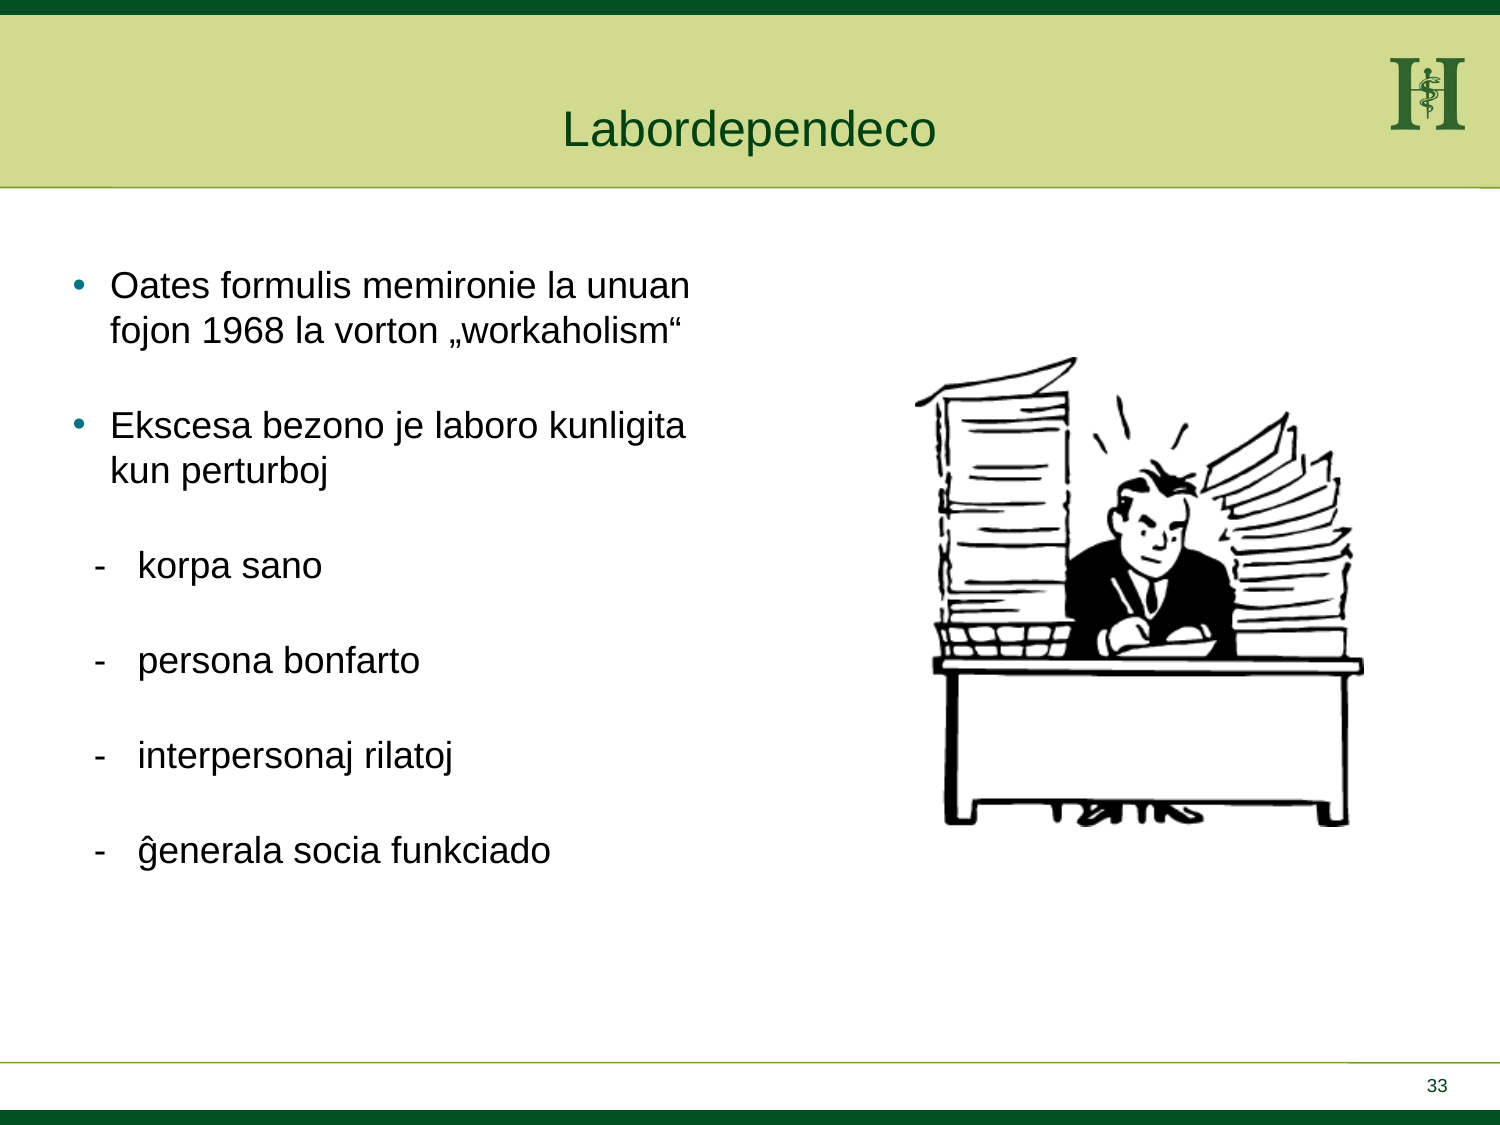

# Labordependeco
Oates formulis memironie la unuan fojon 1968 la vorton „workaholism“
Ekscesa bezono je laboro kunligita kun perturboj
 - korpa sano
 - persona bonfarto
 - interpersonaj rilatoj
 - ĝenerala socia funkciado